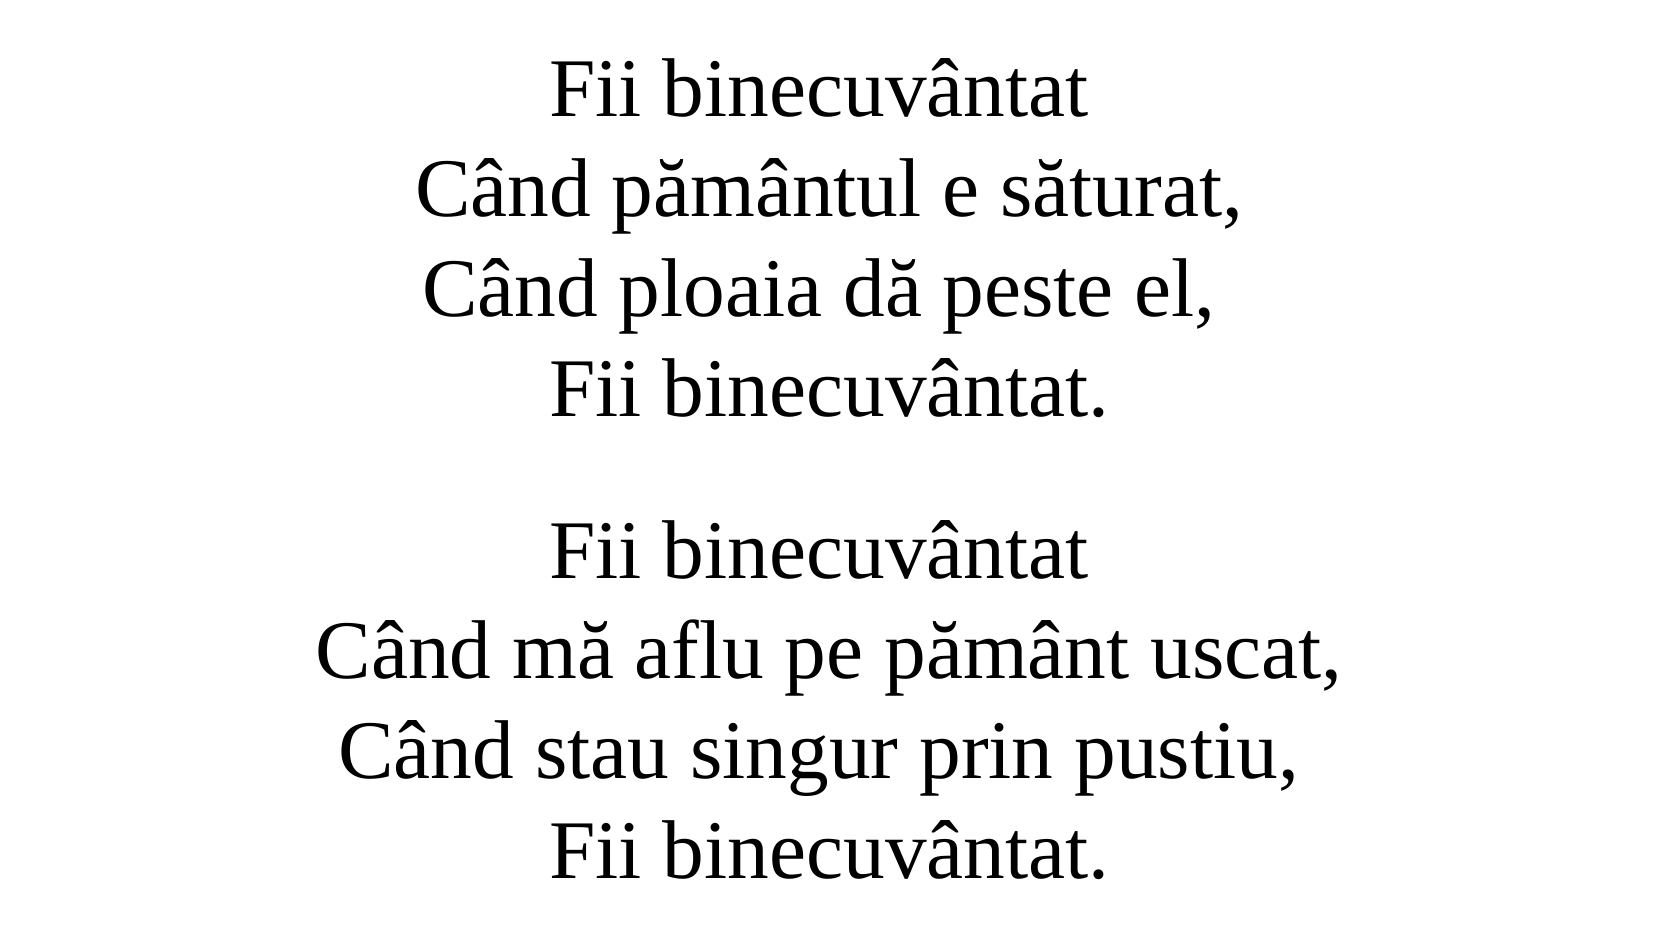

# Fii binecuvântat
Când pământul e săturat,
Când ploaia dă peste el,
Fii binecuvântat.
Fii binecuvântat
Când mă aflu pe pământ uscat,
Când stau singur prin pustiu,
Fii binecuvântat.